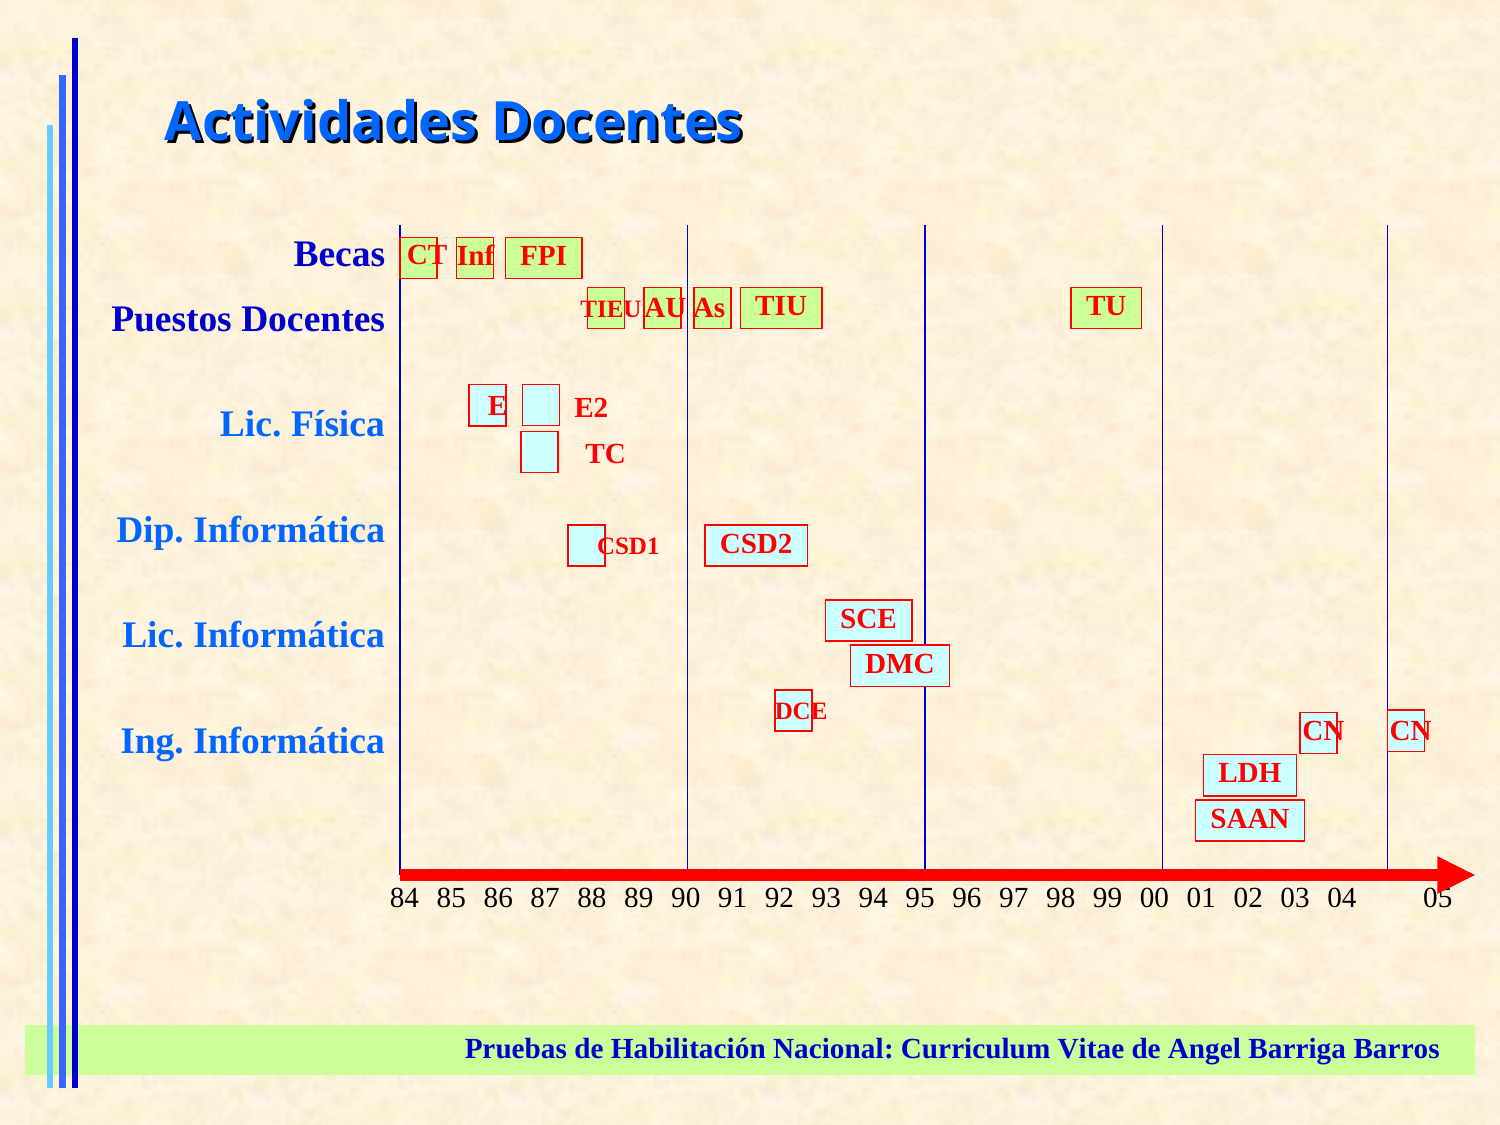

Actividades Docentes
84	85	86	87	88	89	90	91	92	93	94	95	96	97	98	99	00	01	02	03	04	05
Becas
Puestos Docentes
Lic. Física
Dip. Informática
Lic. Informática
Ing. Informática
CT
Inf
FPI
TIU
TU
AU
As
TIEU
E
E2
TC
CSD2
CSD1
SCE
DMC
DCE
CN
CN
LDH
SAAN